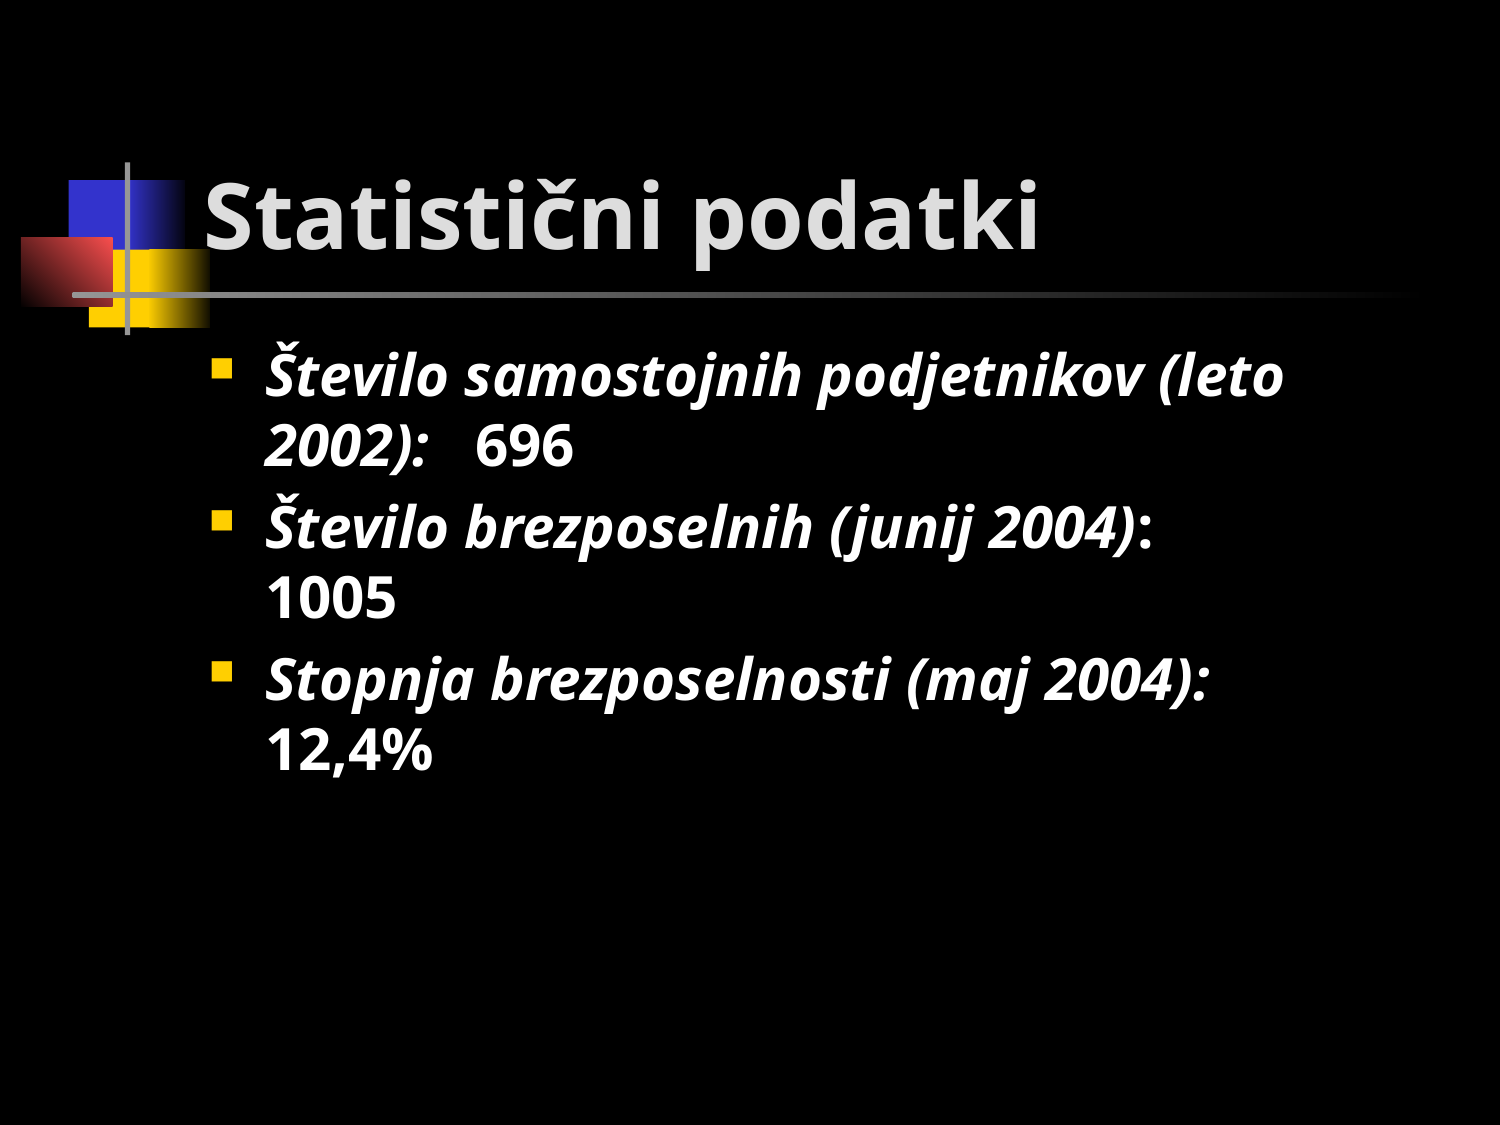

# Statistični podatki
Število samostojnih podjetnikov (leto 2002): 696
Število brezposelnih (junij 2004):
1005
Stopnja brezposelnosti (maj 2004):
12,4%